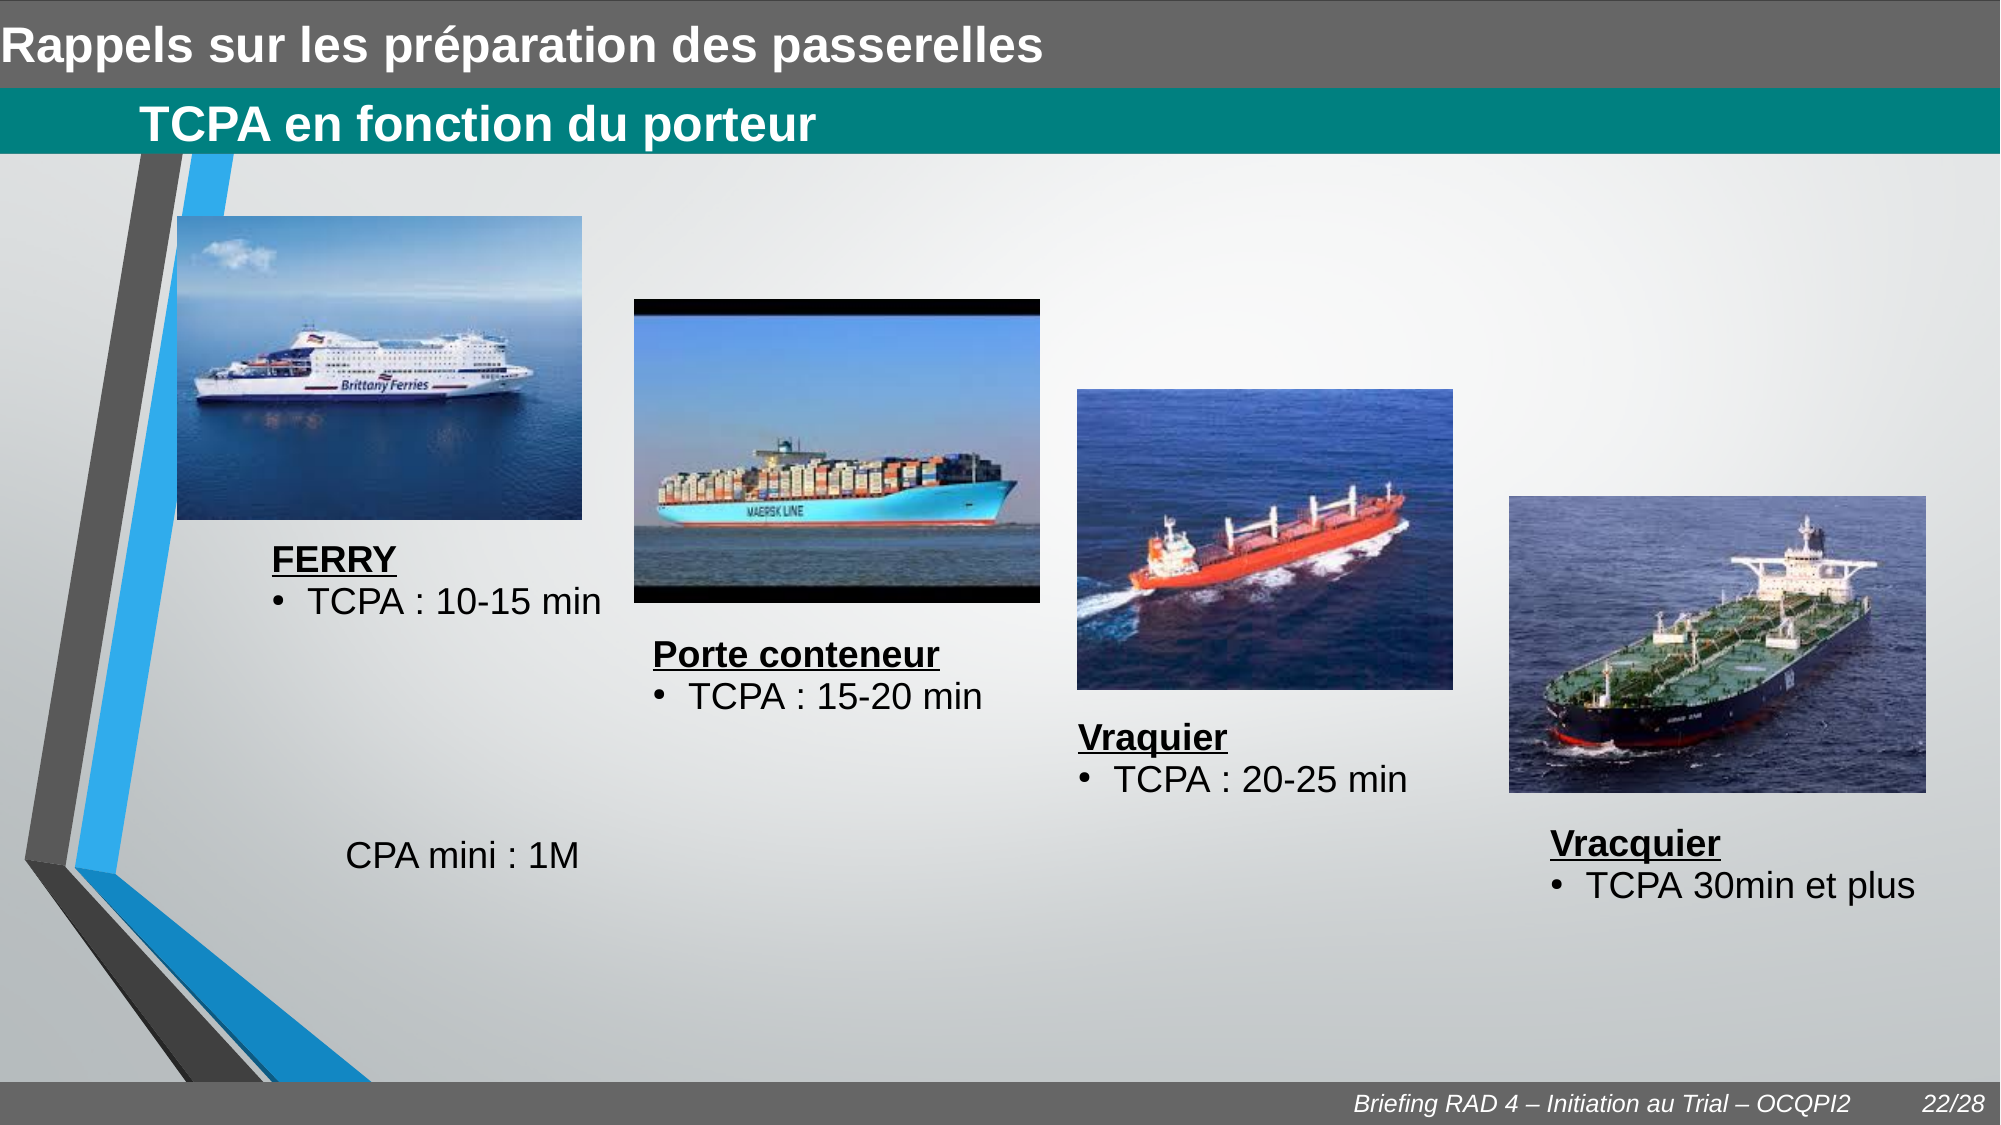

# Rappels sur les préparation des passerelles
		TCPA en fonction du porteur
FERRY
TCPA : 10-15 min
Porte conteneur
TCPA : 15-20 min
Vraquier
TCPA : 20-25 min
Vracquier
TCPA 30min et plus
CPA mini : 1M
Briefing RAD 4 – Initiation au Trial – OCQPI2 /28